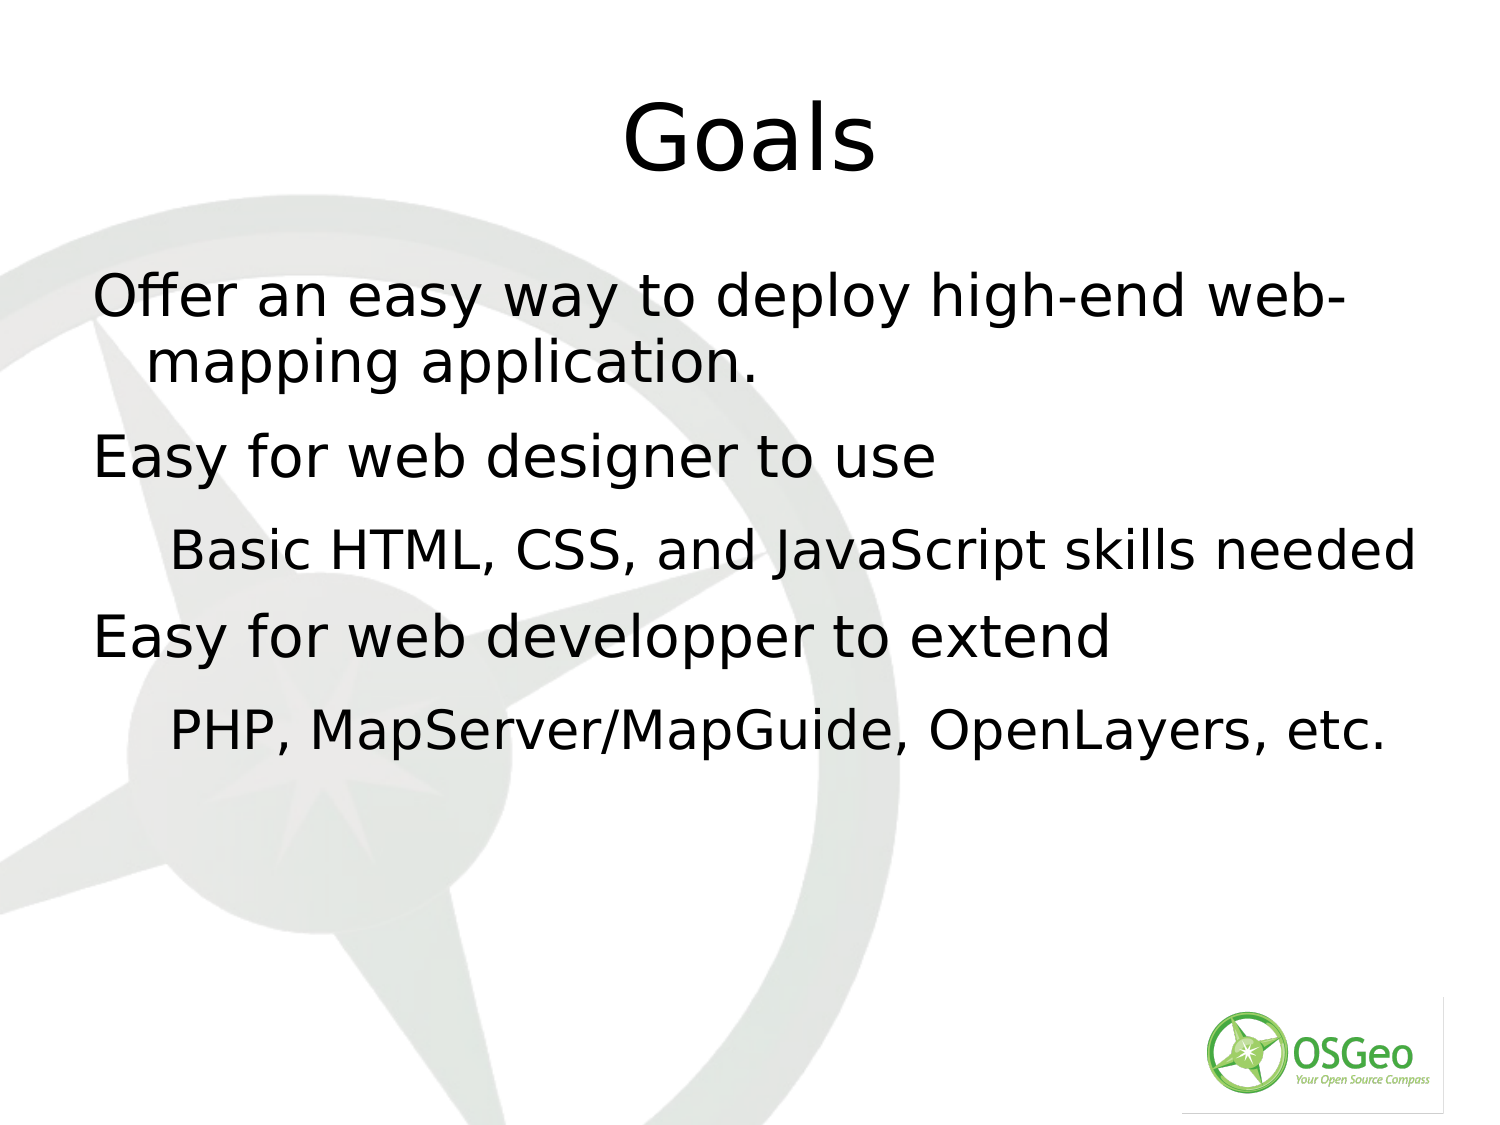

# Goals
Offer an easy way to deploy high-end web-mapping application.
Easy for web designer to use
Basic HTML, CSS, and JavaScript skills needed
Easy for web developper to extend
PHP, MapServer/MapGuide, OpenLayers, etc.